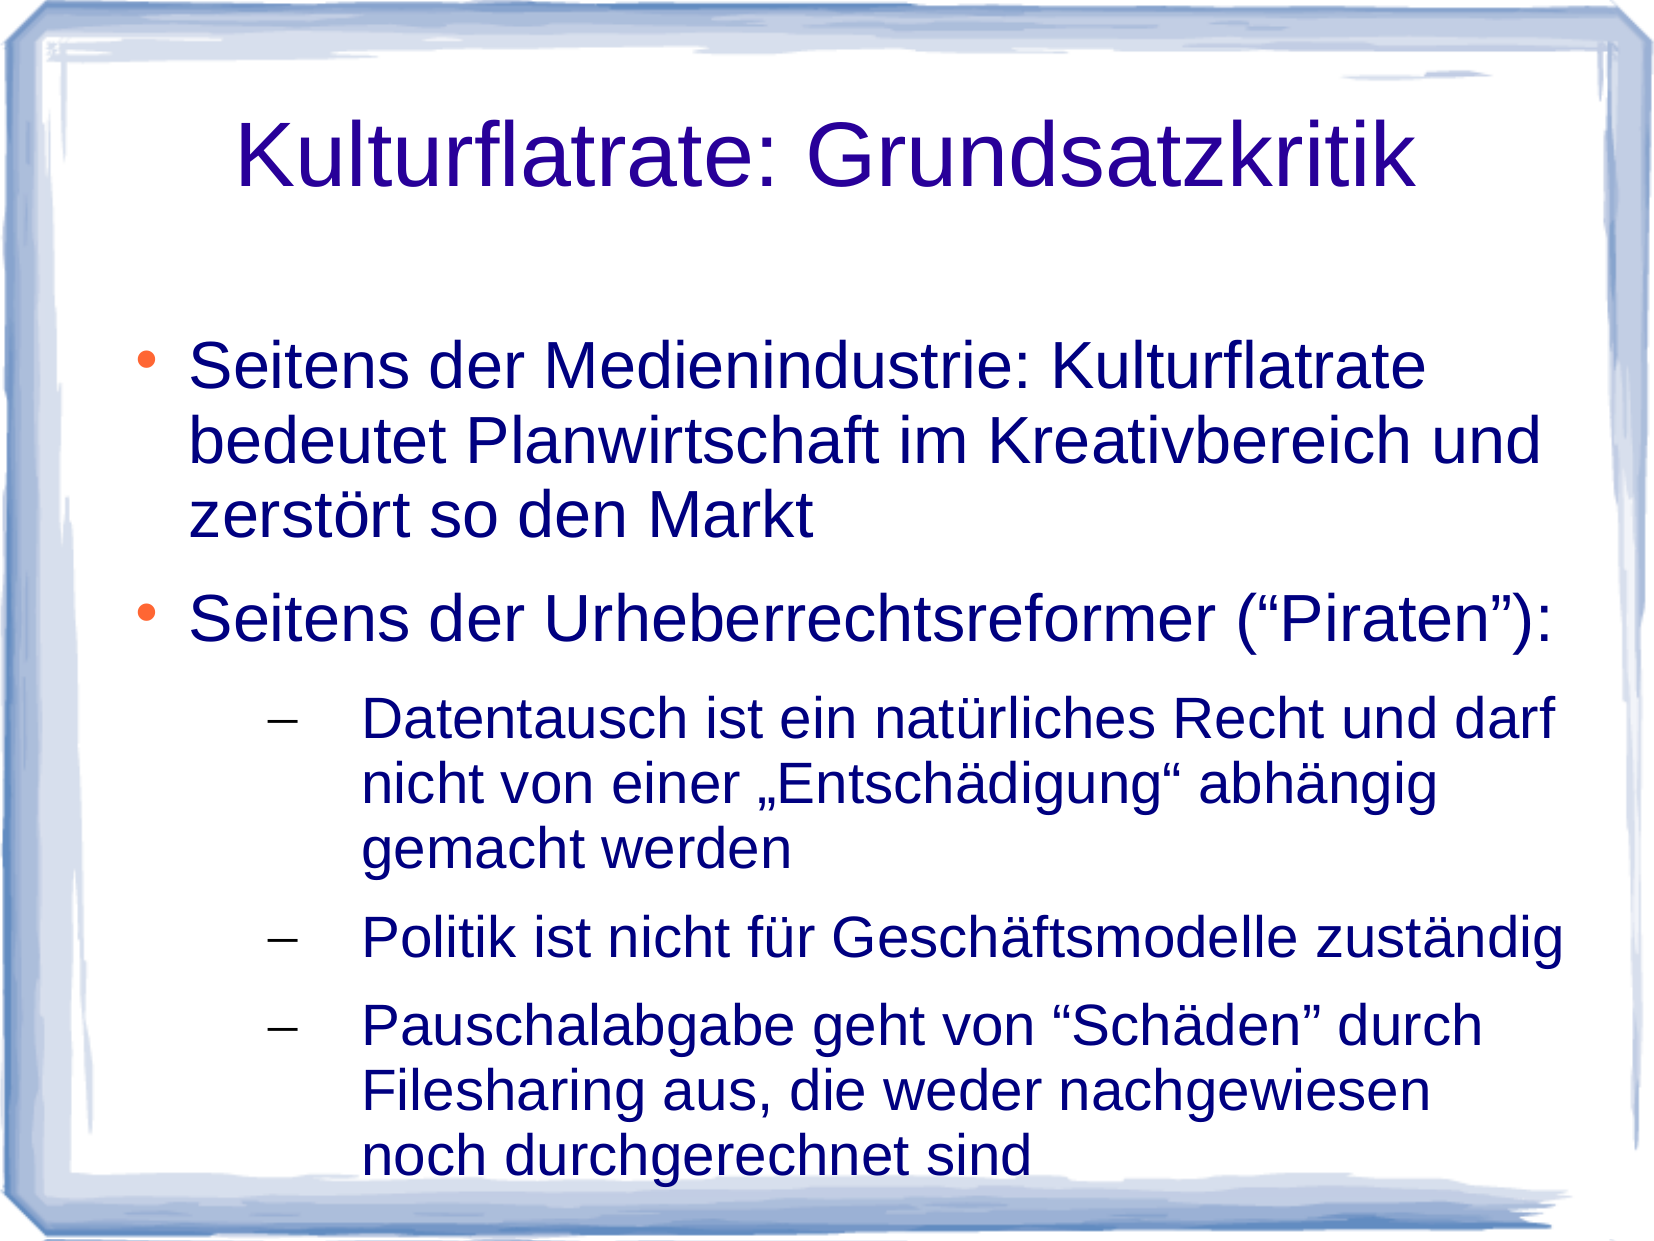

# Kulturflatrate: Grundsatzkritik
Seitens der Medienindustrie: Kulturflatrate bedeutet Planwirtschaft im Kreativbereich und zerstört so den Markt
Seitens der Urheberrechtsreformer (“Piraten”):
Datentausch ist ein natürliches Recht und darf nicht von einer „Entschädigung“ abhängig gemacht werden
Politik ist nicht für Geschäftsmodelle zuständig
Pauschalabgabe geht von “Schäden” durch Filesharing aus, die weder nachgewiesen noch durchgerechnet sind